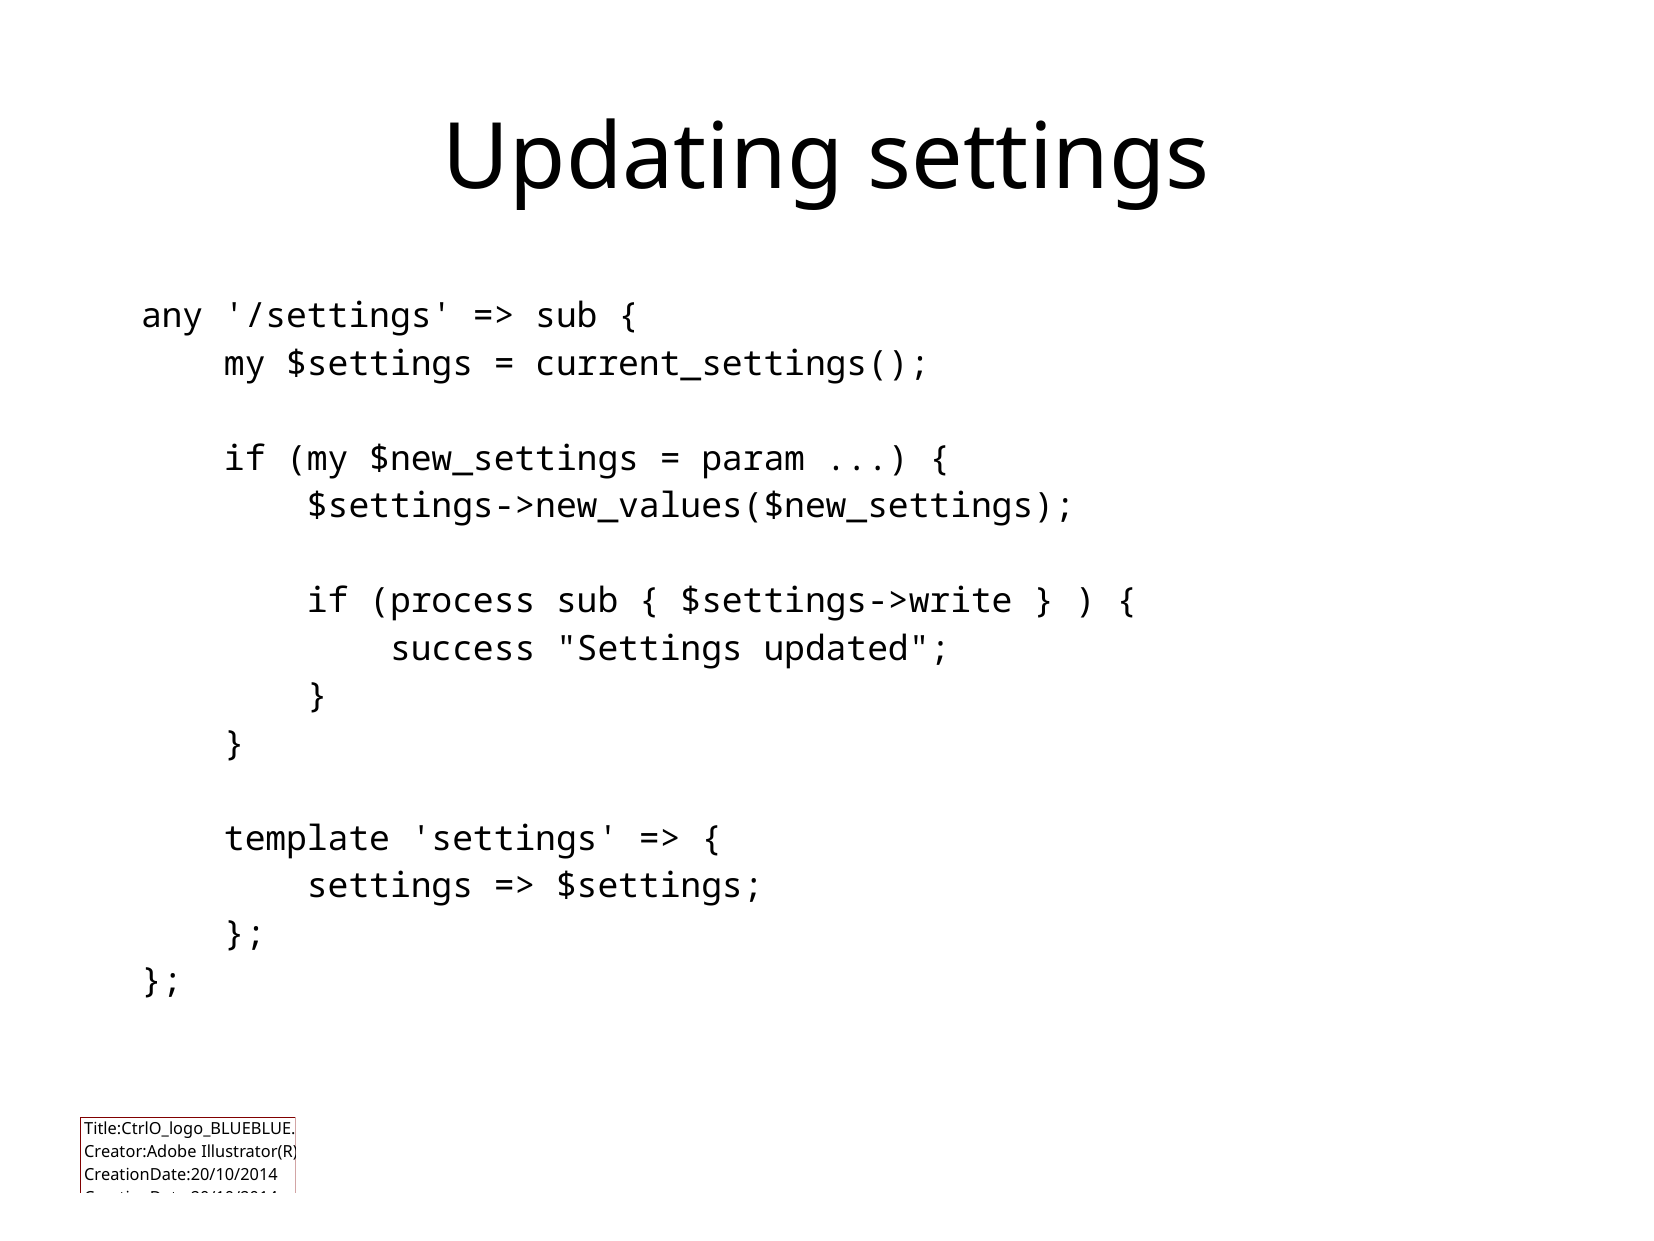

# Updating settings
any '/settings' => sub {
 my $settings = current_settings();
 if (my $new_settings = param ...) {
 $settings->new_values($new_settings);
 if (process sub { $settings->write } ) {
 success "Settings updated";
 }
 }
 template 'settings' => {
 settings => $settings;
 };
};